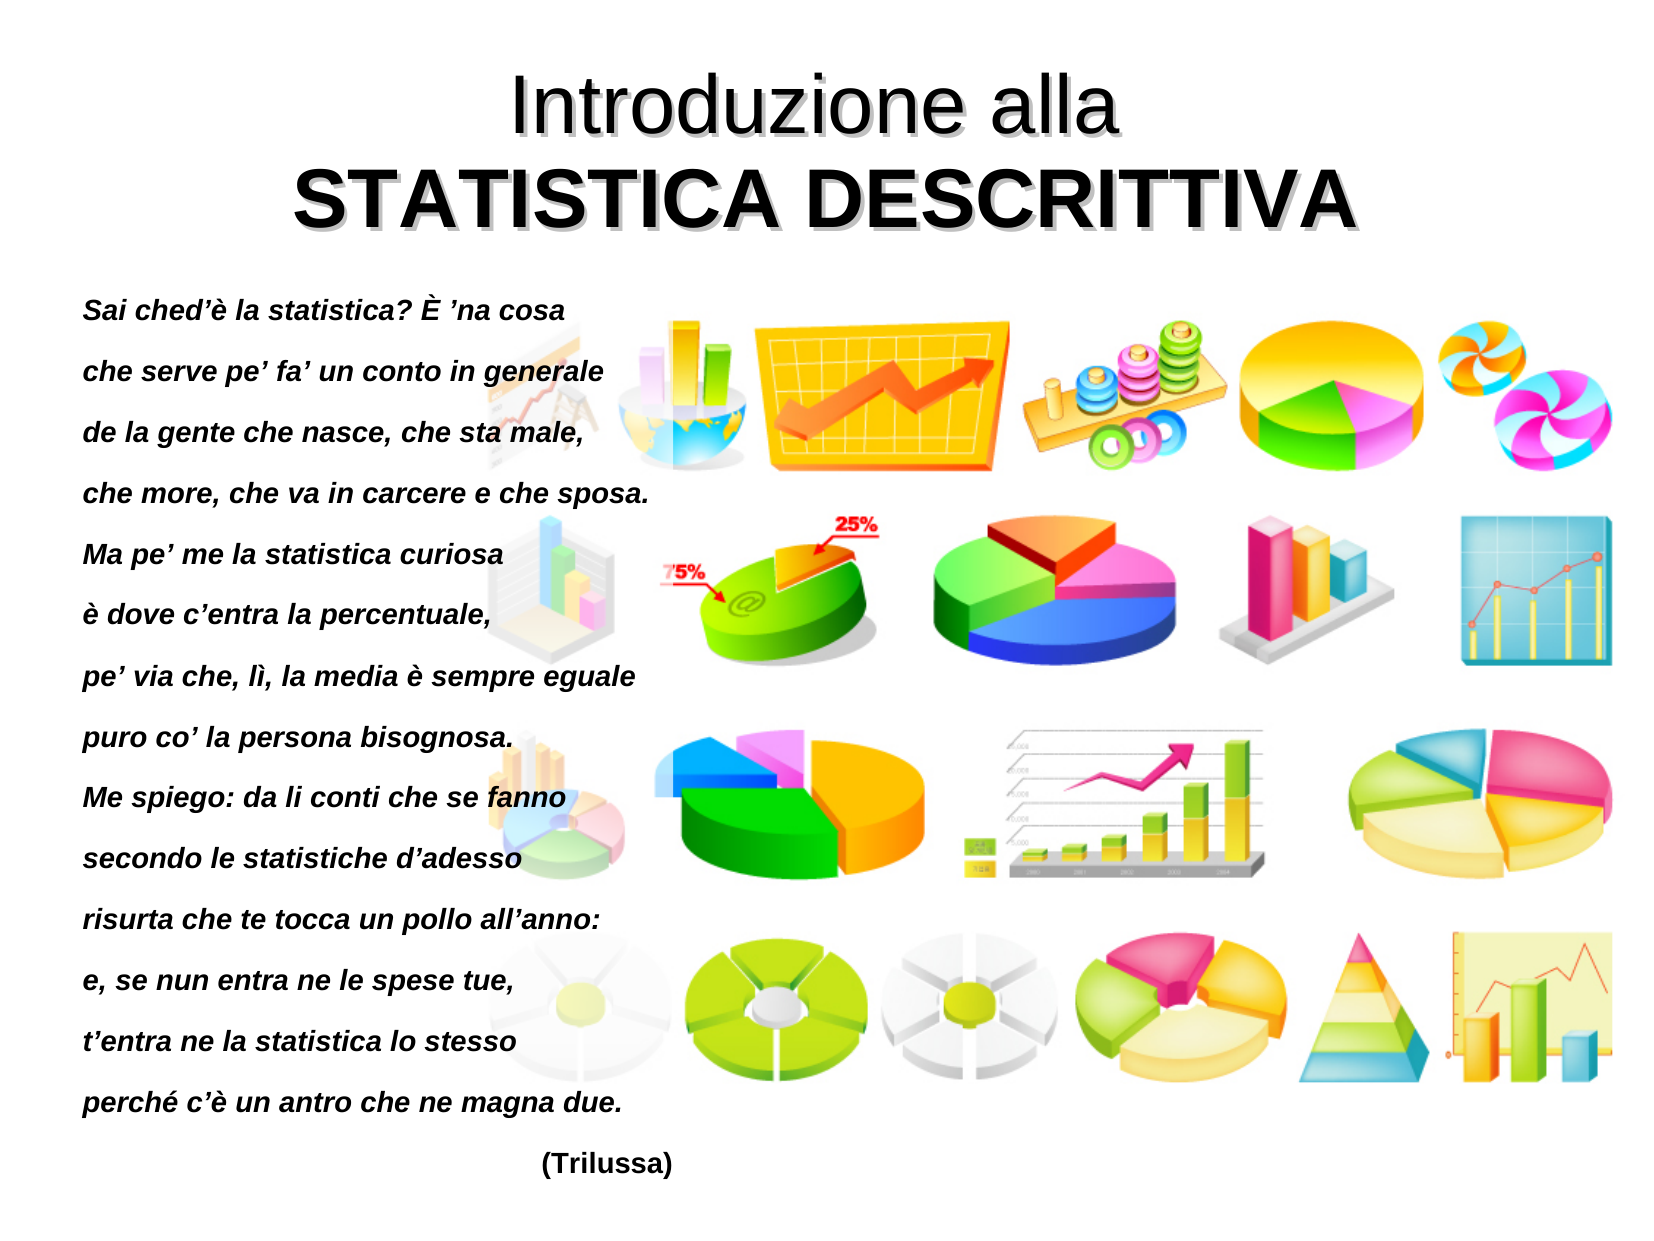

# Introduzione alla STATISTICA DESCRITTIVA
Sai ched’è la statistica? È ’na cosa
che serve pe’ fa’ un conto in generale
de la gente che nasce, che sta male,
che more, che va in carcere e che sposa.
Ma pe’ me la statistica curiosa
è dove c’entra la percentuale,
pe’ via che, lì, la media è sempre eguale
puro co’ la persona bisognosa.
Me spiego: da li conti che se fanno
secondo le statistiche d’adesso
risurta che te tocca un pollo all’anno:
e, se nun entra ne le spese tue,
t’entra ne la statistica lo stesso
perché c’è un antro che ne magna due.
(Trilussa)